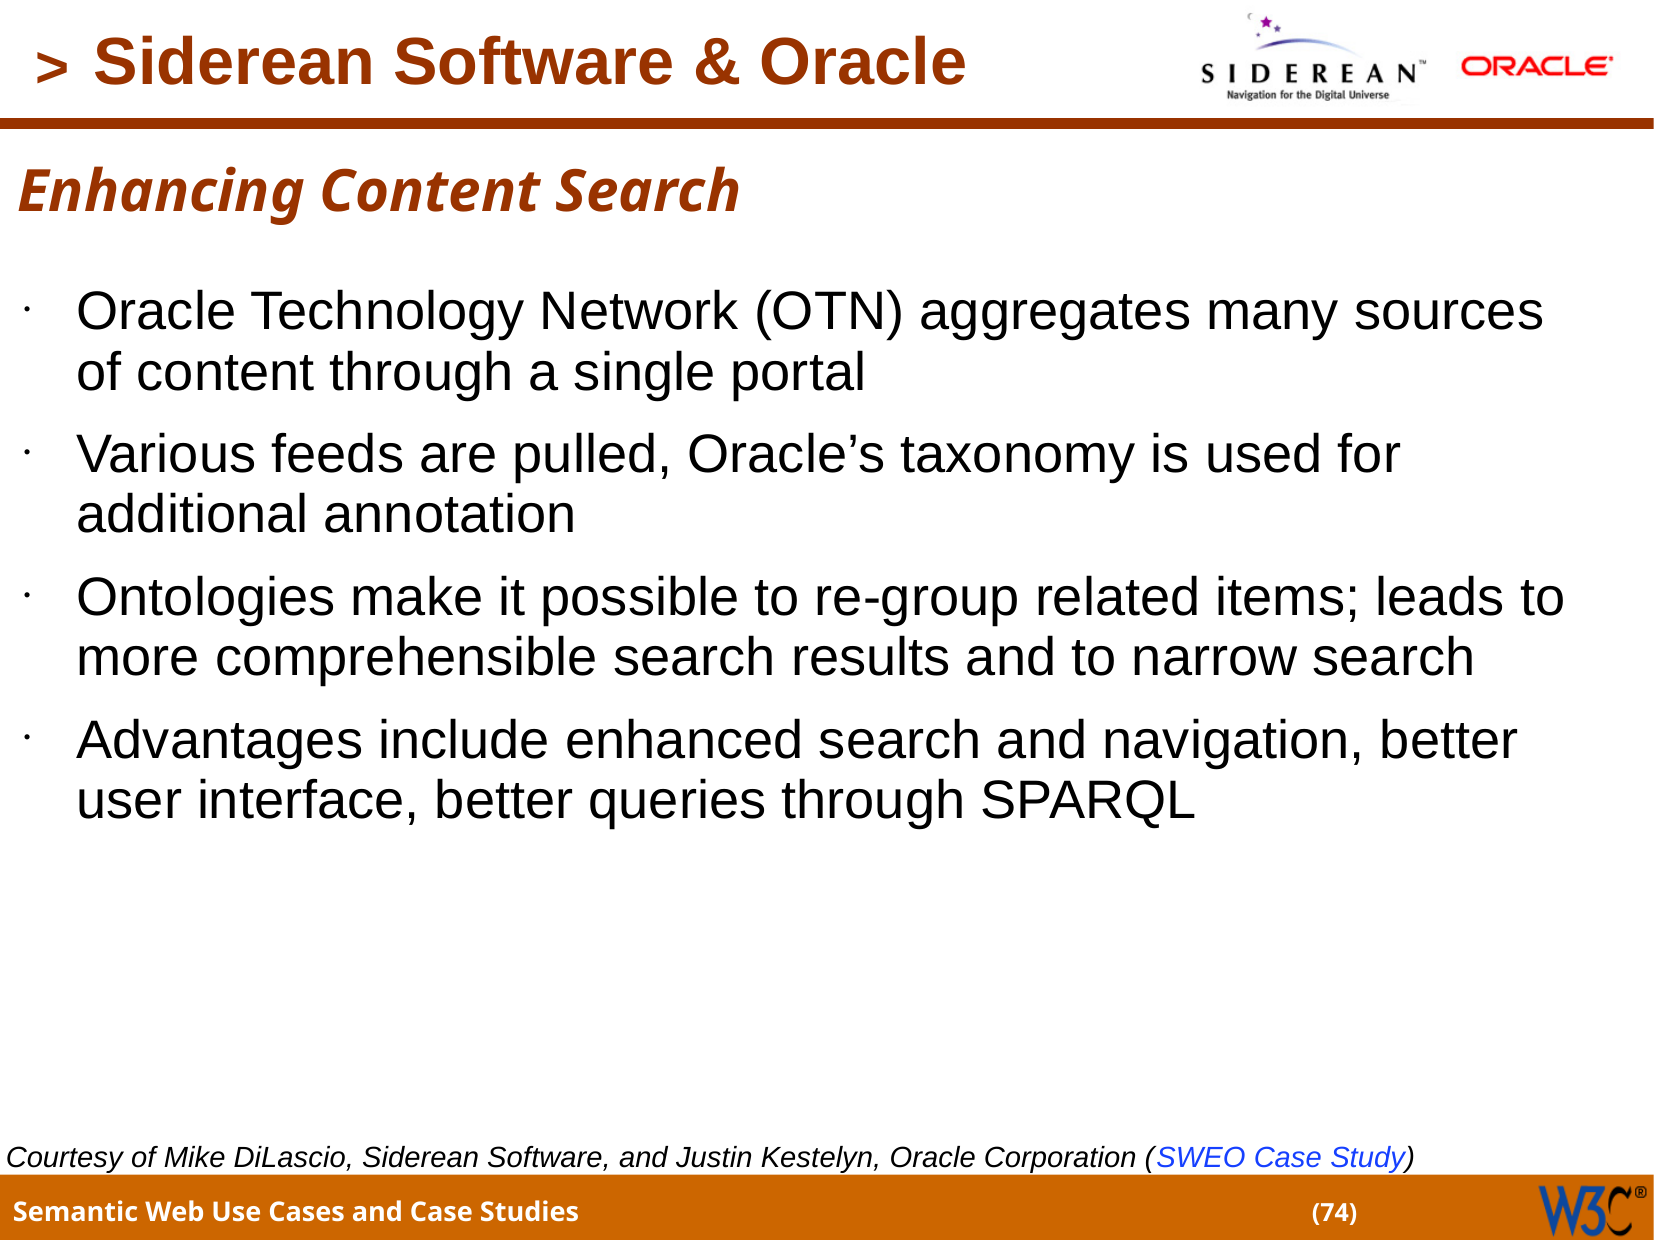

# Siderean Software & Oracle
Enhancing Content Search
Oracle Technology Network (OTN) aggregates many sources of content through a single portal
Various feeds are pulled, Oracle’s taxonomy is used for additional annotation
Ontologies make it possible to re-group related items; leads to more comprehensible search results and to narrow search
Advantages include enhanced search and navigation, better user interface, better queries through SPARQL
Courtesy of Mike DiLascio, Siderean Software, and Justin Kestelyn, Oracle Corporation (SWEO Case Study)